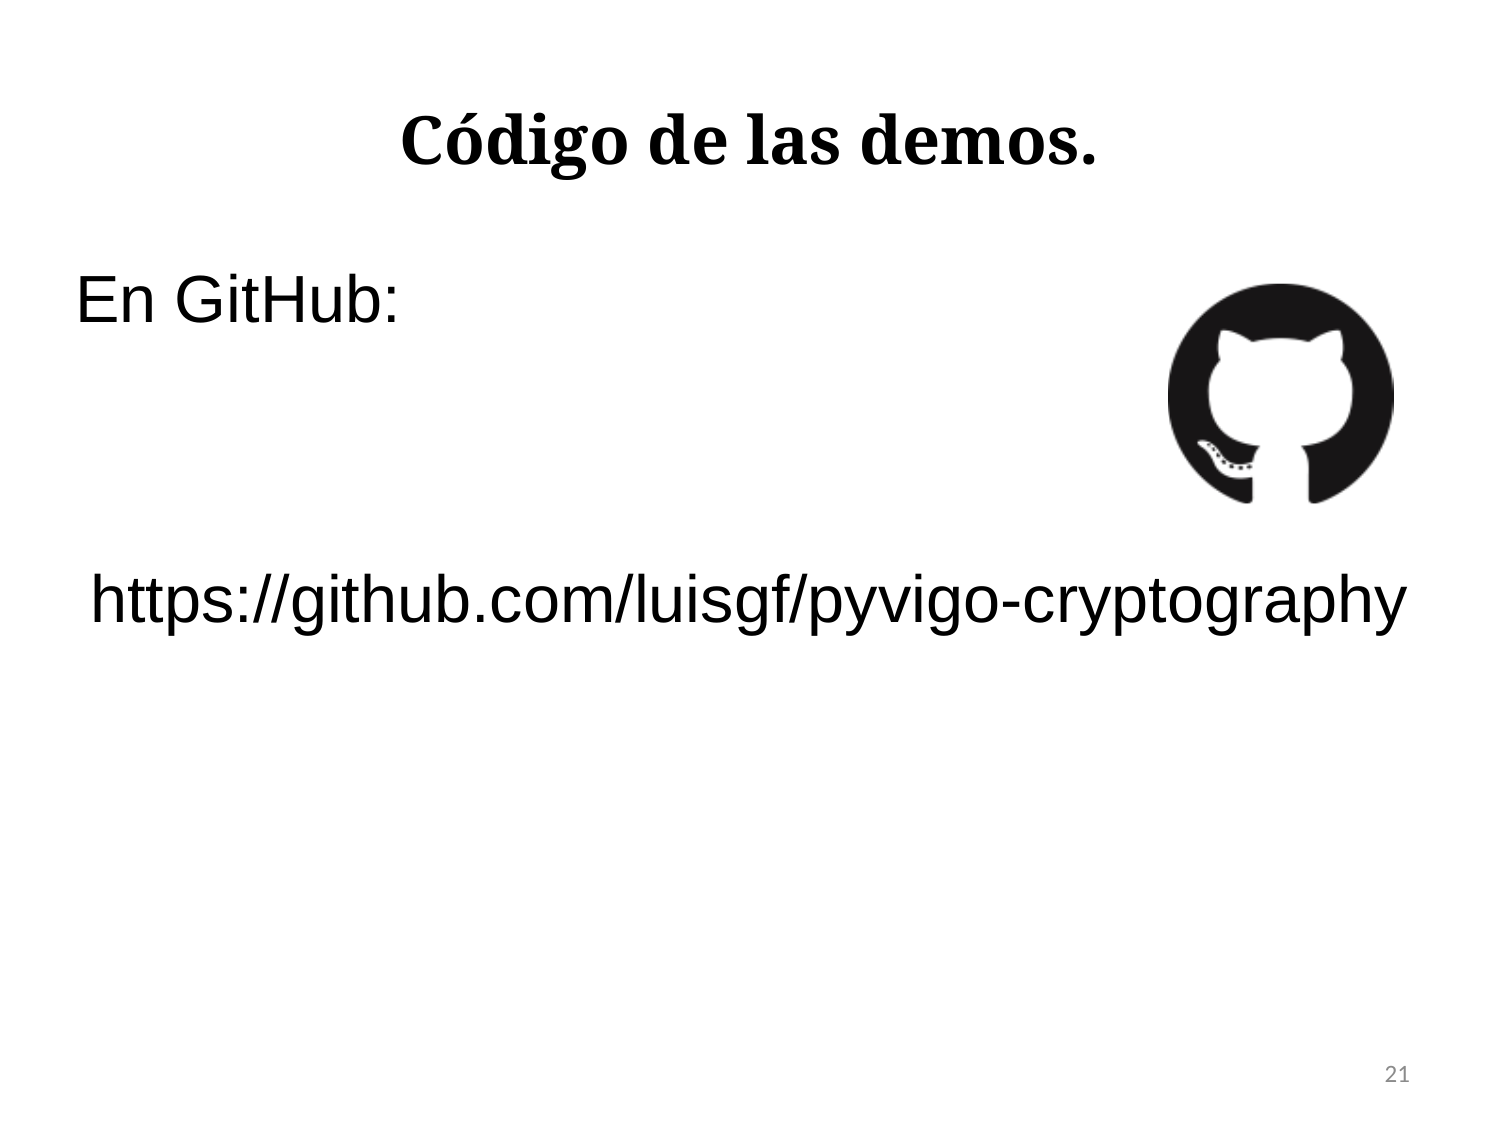

# Código de las demos.
En GitHub:
https://github.com/luisgf/pyvigo-cryptography
Luis González Fernández - Cryptography
21